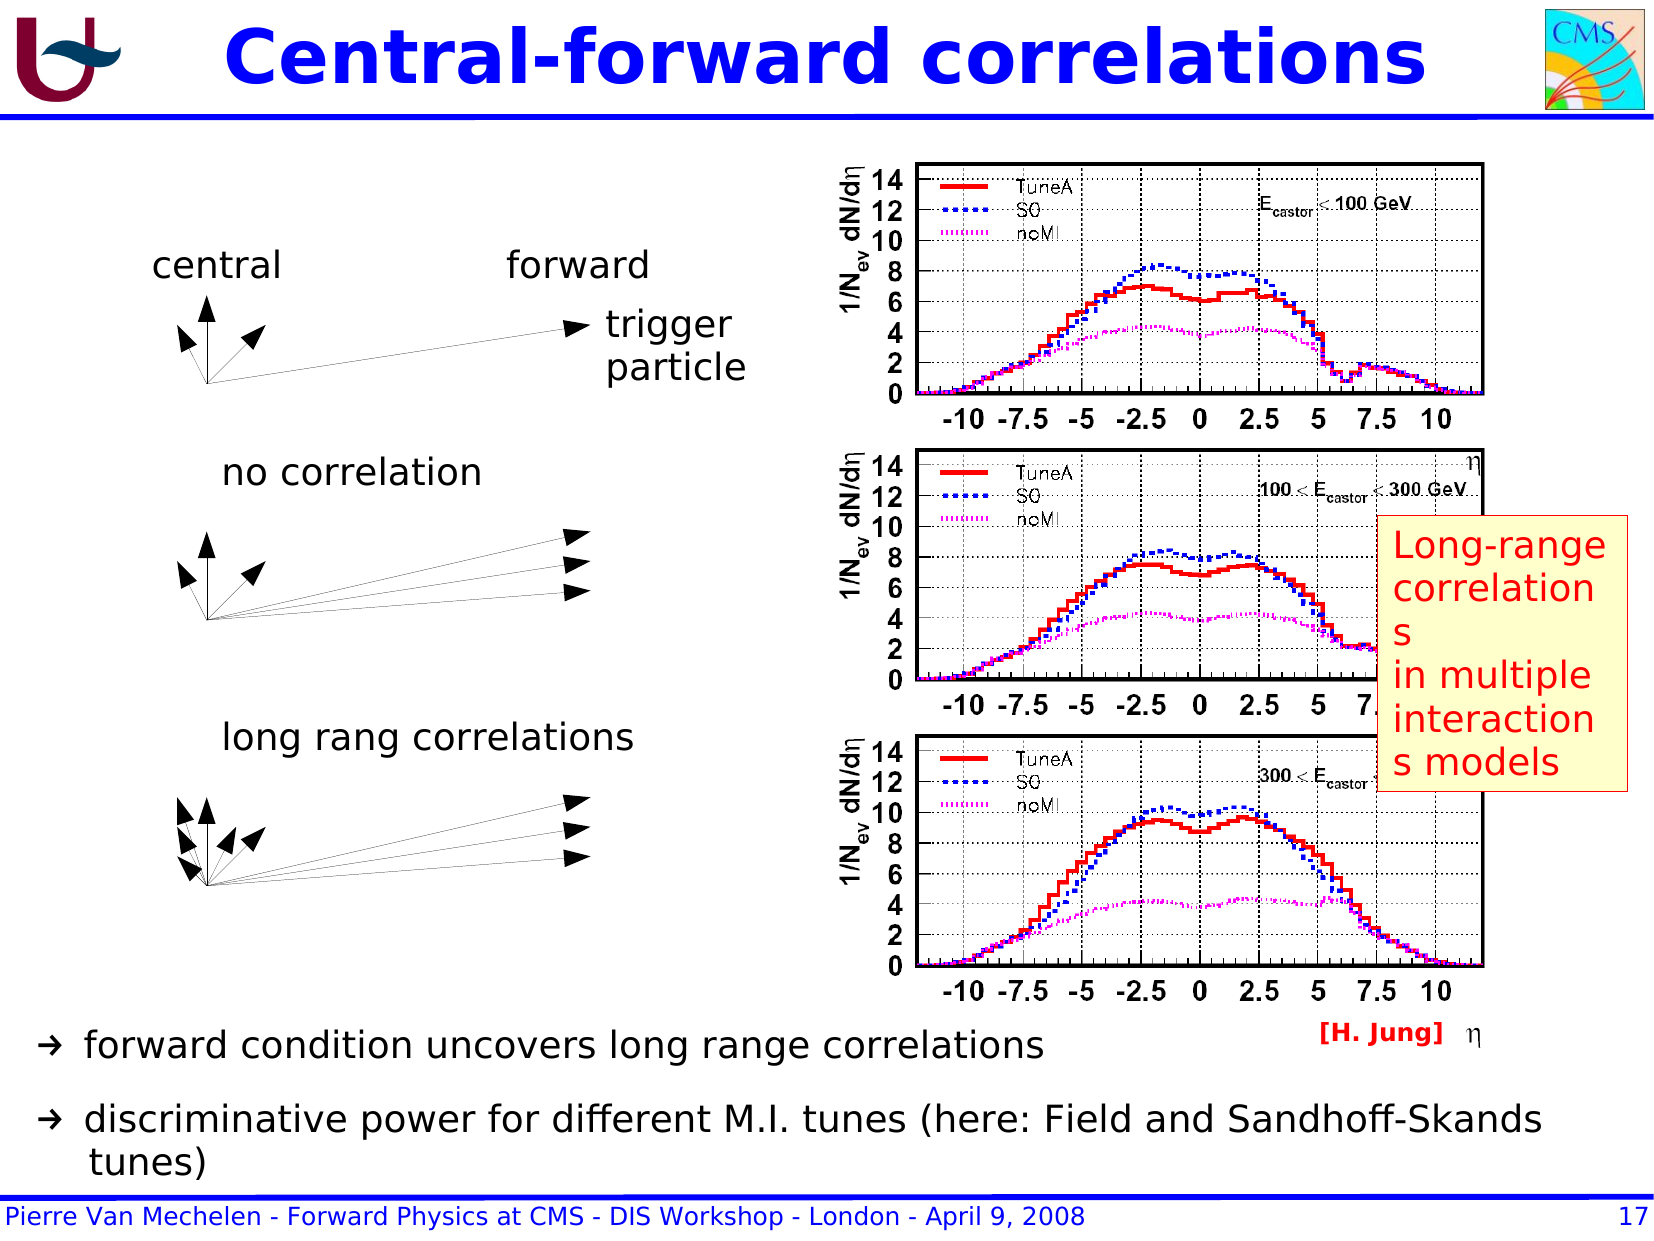

# Central-forward correlations
→ forward condition uncovers long range correlations
→ discriminative power for different M.I. tunes (here: Field and Sandhoff-Skands tunes)
forward
central
trigger
particle
no correlation
Long-range correlations
in multiple interactions models
long rang correlations
[H. Jung]
17
Pierre Van Mechelen - Forward Physics at CMS - DIS Workshop - London - April 9, 2008